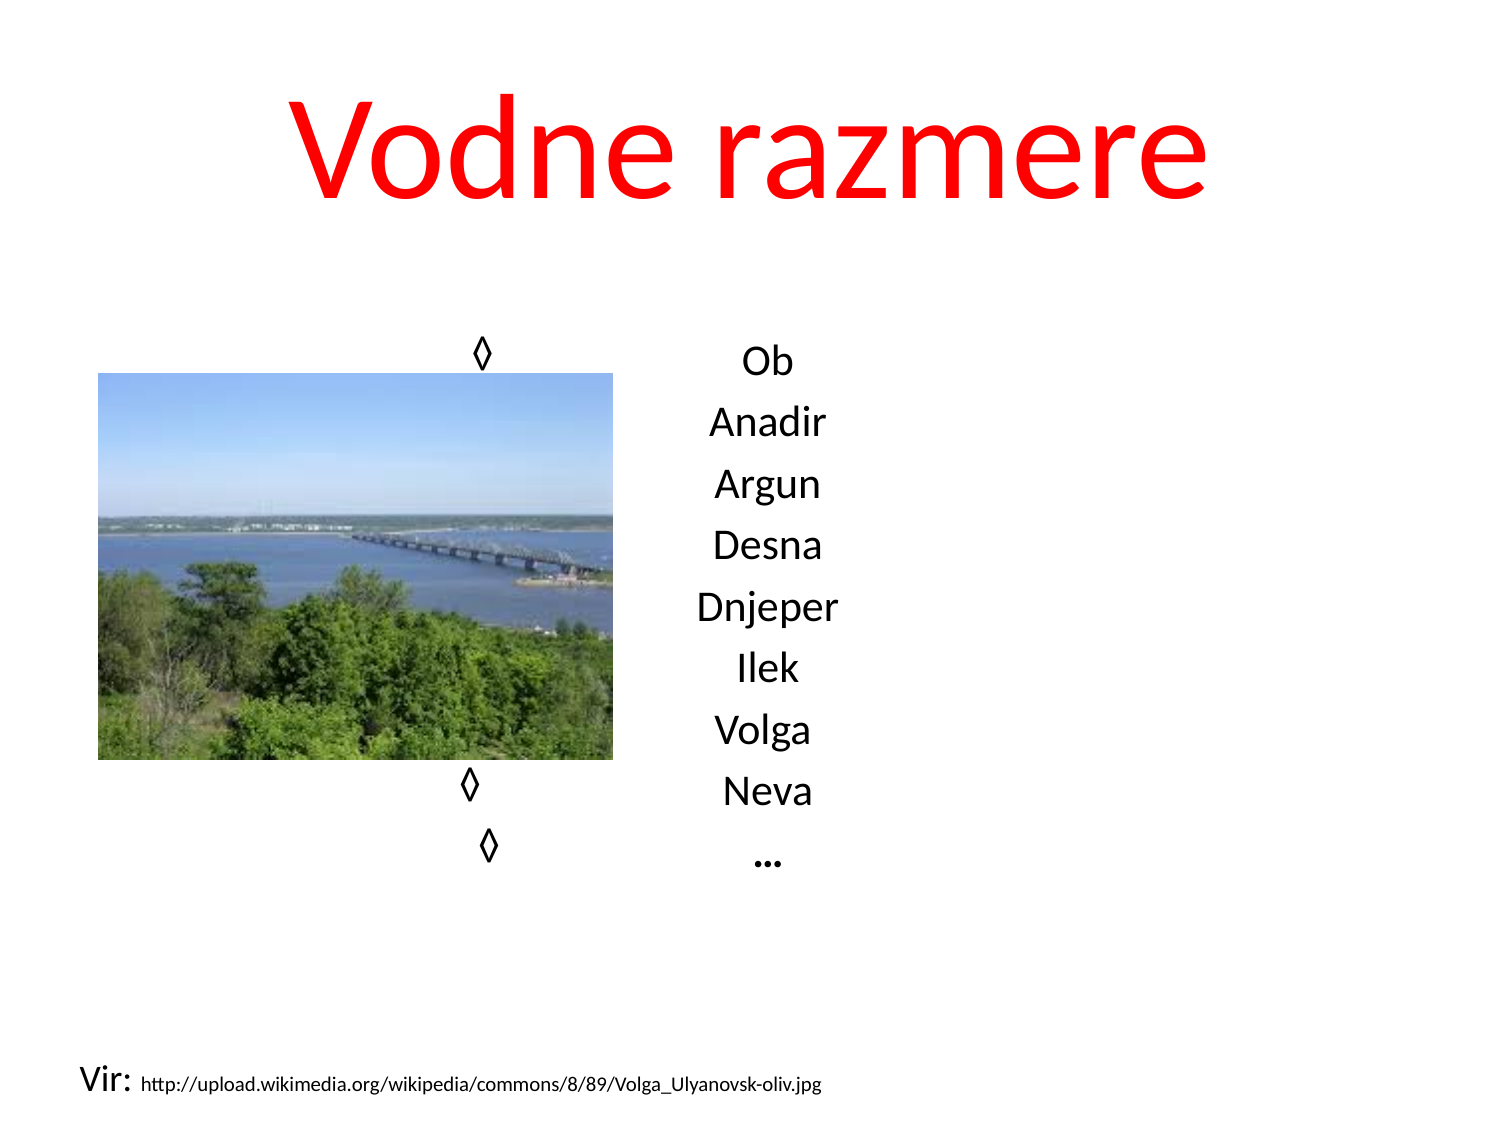

# Vodne razmere
Ob
Anadir
Argun
Desna
Dnjeper
Ilek
Volga
Neva
…
Vir: http://upload.wikimedia.org/wikipedia/commons/8/89/Volga_Ulyanovsk-oliv.jpg